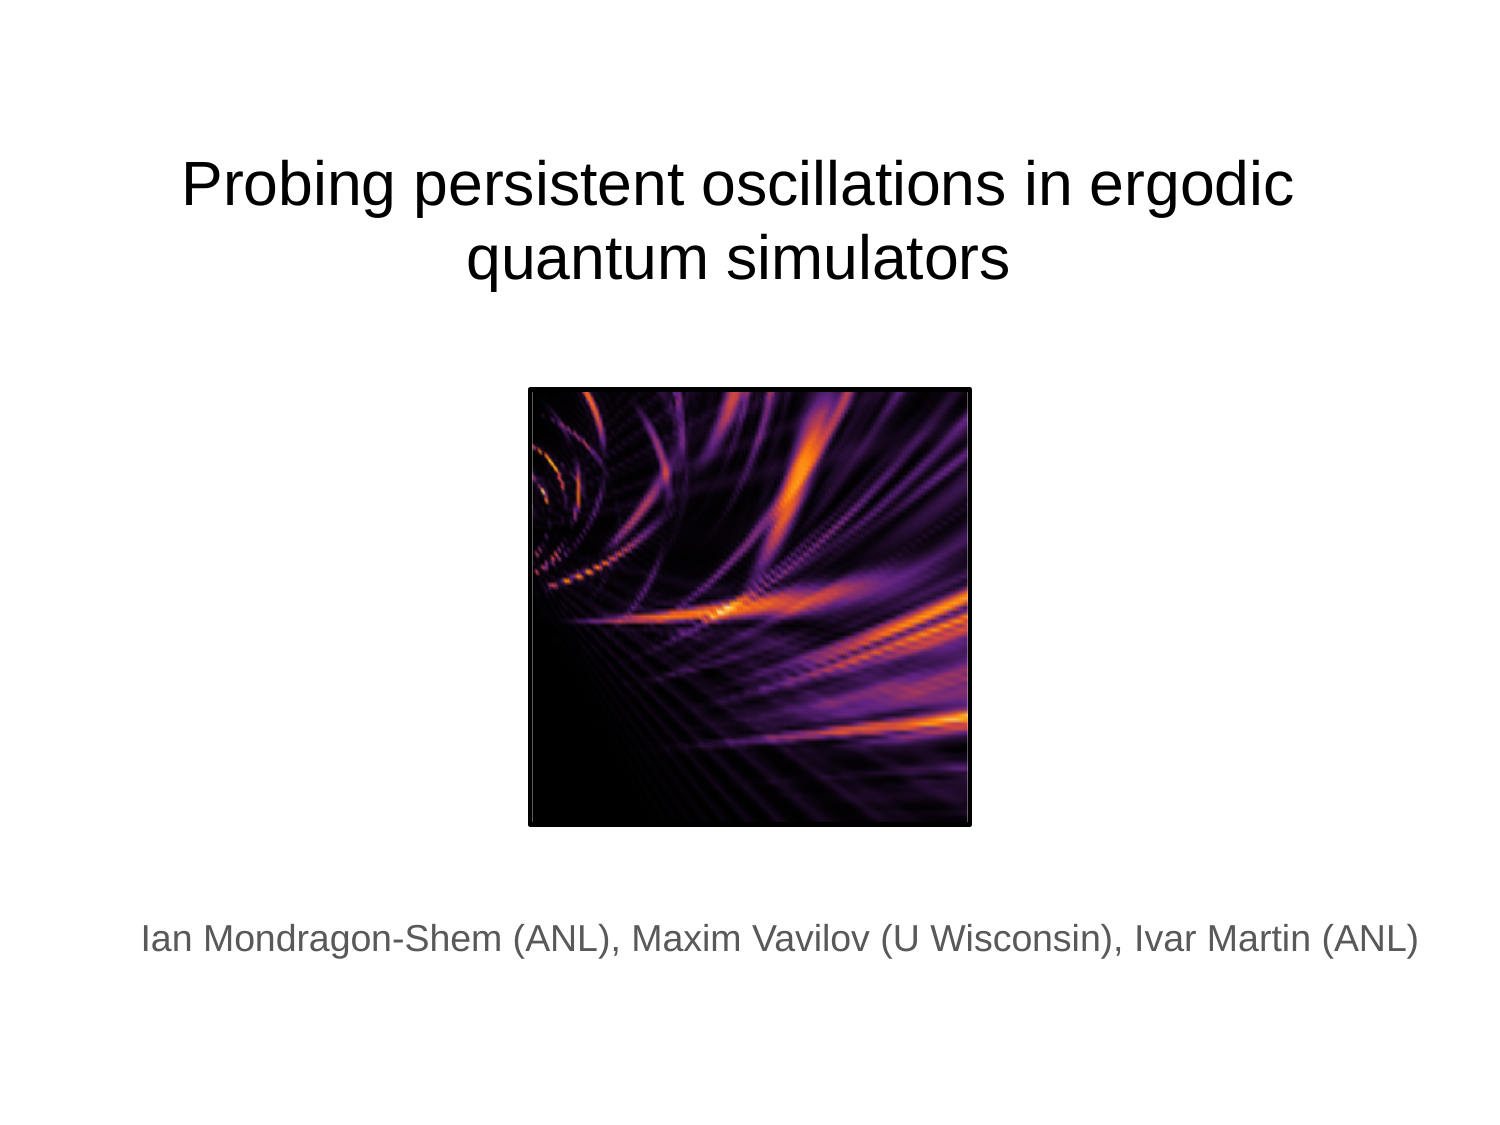

# Probing persistent oscillations in ergodic quantum simulators
Ian Mondragon-Shem (ANL), Maxim Vavilov (U Wisconsin), Ivar Martin (ANL)